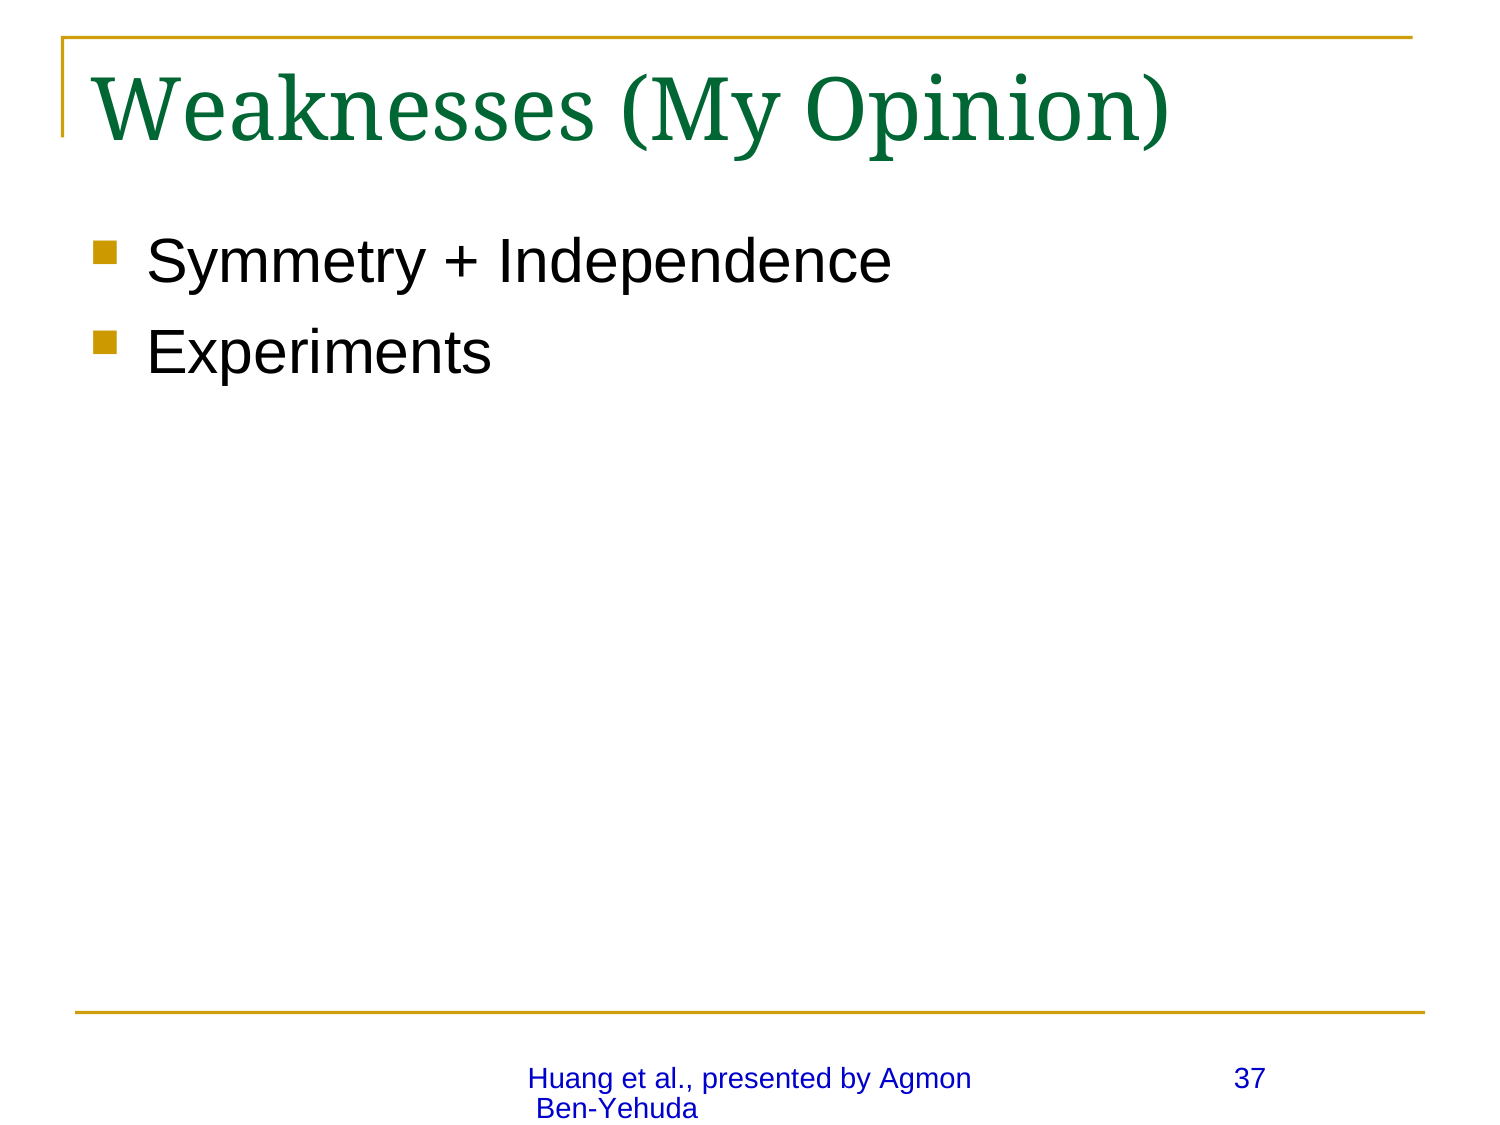

# Weaknesses (My Opinion)
Symmetry + Independence
Experiments
Huang et al., presented by Agmon Ben-Yehuda
37